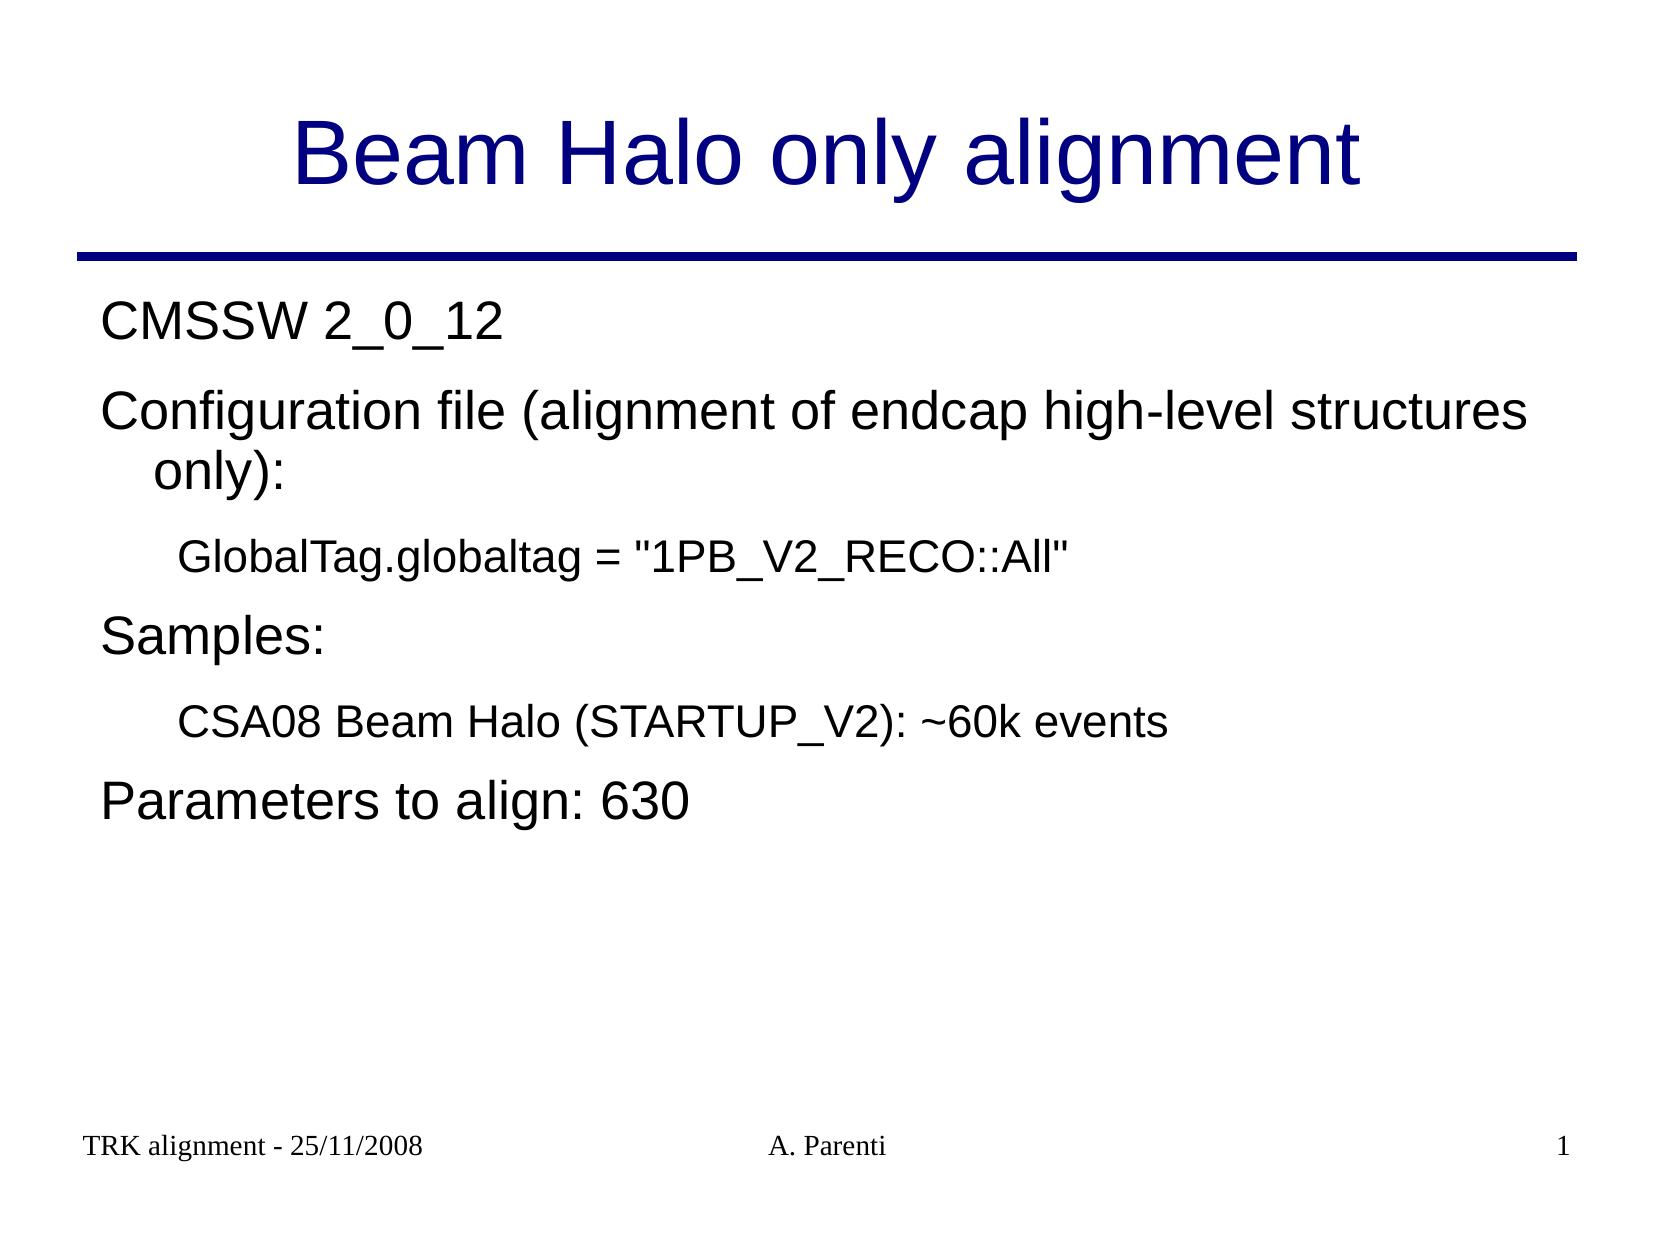

# Beam Halo only alignment
CMSSW 2_0_12
Configuration file (alignment of endcap high-level structures only):
GlobalTag.globaltag = "1PB_V2_RECO::All"
Samples:
CSA08 Beam Halo (STARTUP_V2): ~60k events
Parameters to align: 630
1